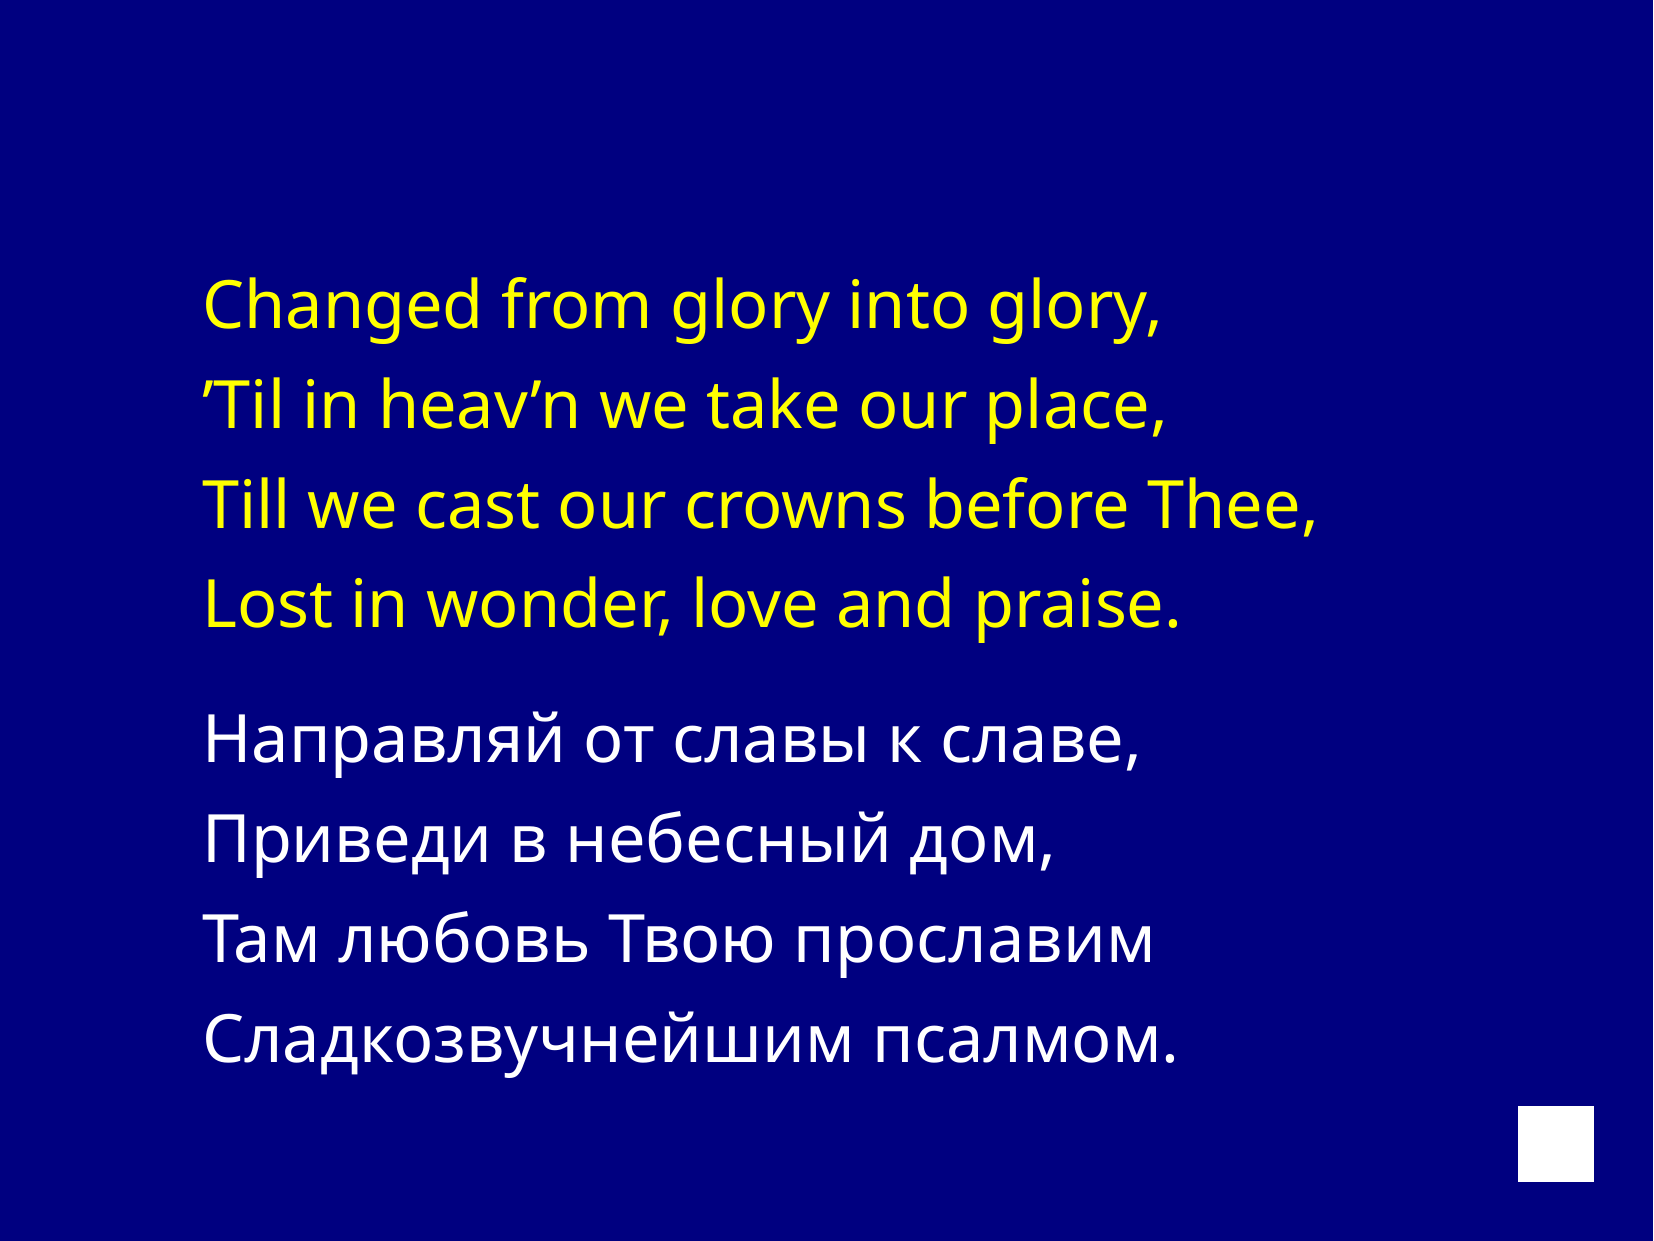

Changed from glory into glory,
	’Til in heav’n we take our place,
	Till we cast our crowns before Thee,
	Lost in wonder, love and praise.
	Направляй от славы к славе,
	Приведи в небесный дом,
	Там любовь Твою прославим
	Сладкозвучнейшим псалмом.